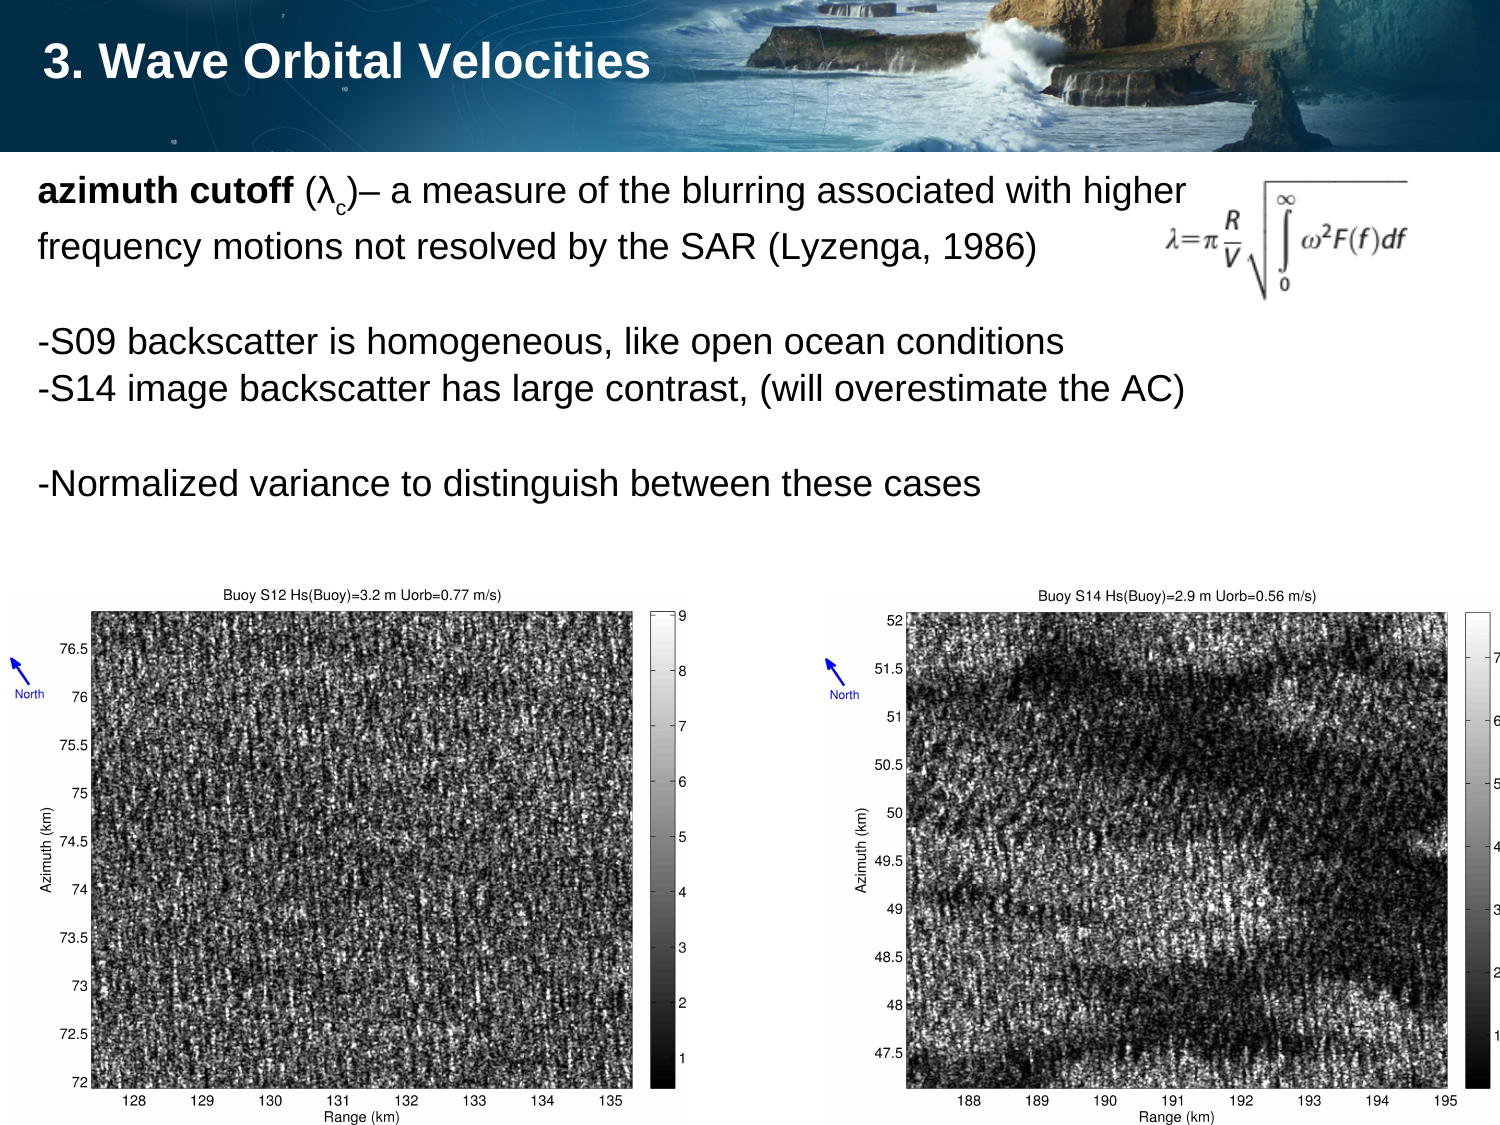

3. Wave Orbital Velocities
azimuth cutoff (λc)– a measure of the blurring associated with higher frequency motions not resolved by the SAR (Lyzenga, 1986)
-S09 backscatter is homogeneous, like open ocean conditions
-S14 image backscatter has large contrast, (will overestimate the AC)
-Normalized variance to distinguish between these cases